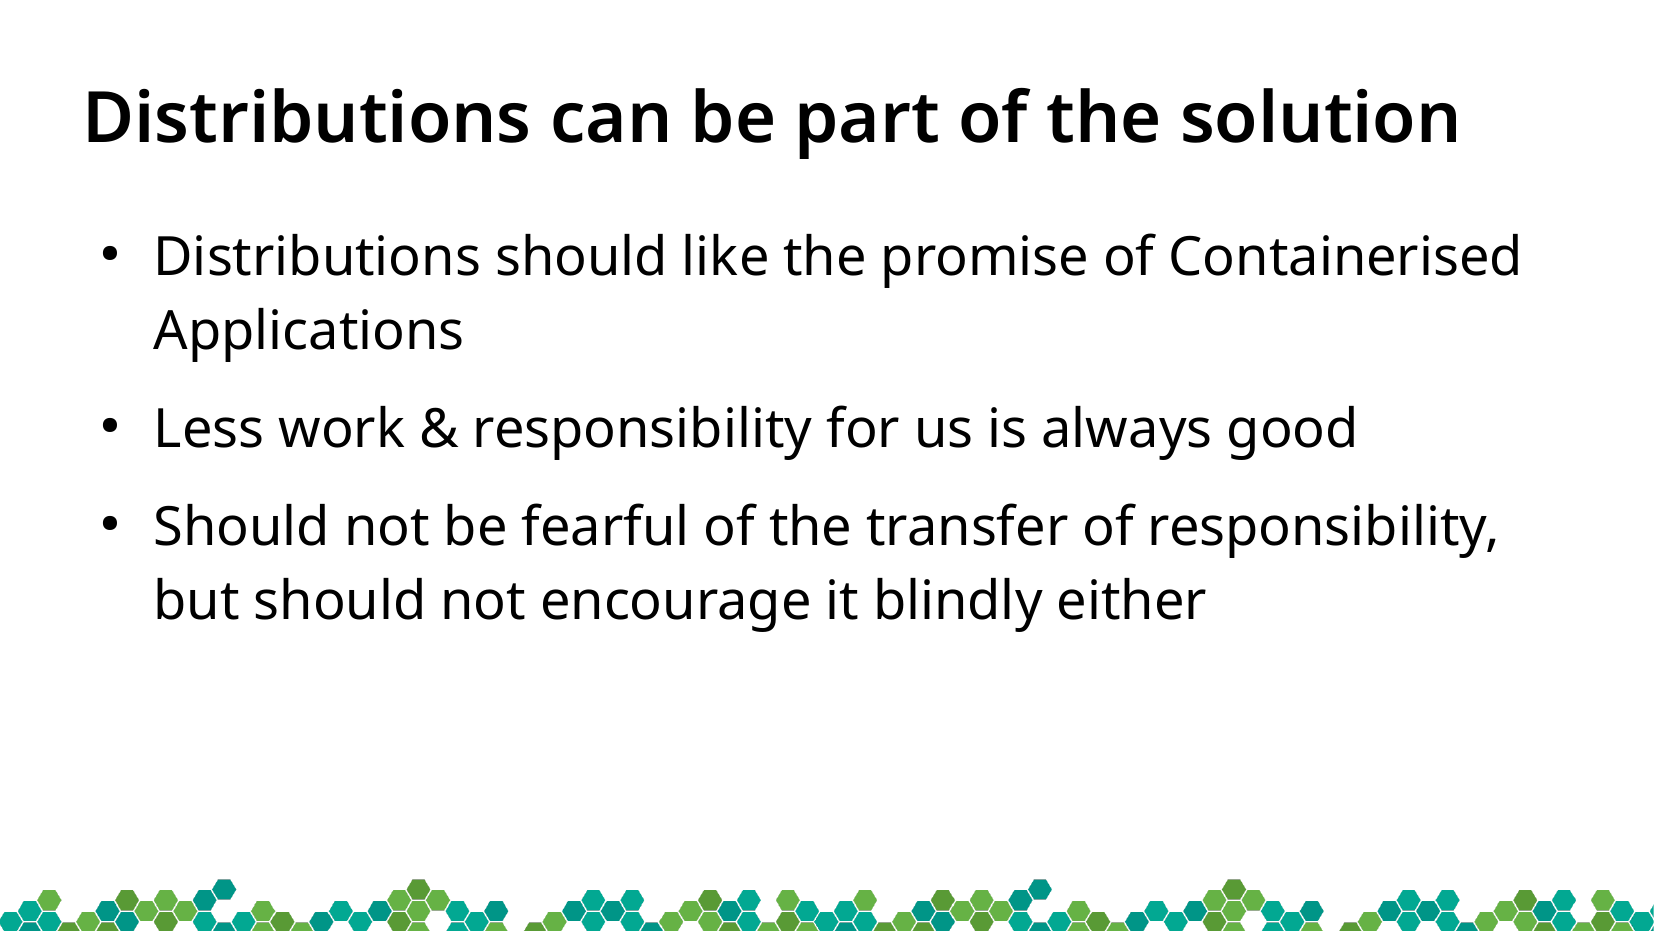

# Distributions can be part of the solution
Distributions should like the promise of Containerised Applications
Less work & responsibility for us is always good
Should not be fearful of the transfer of responsibility, but should not encourage it blindly either